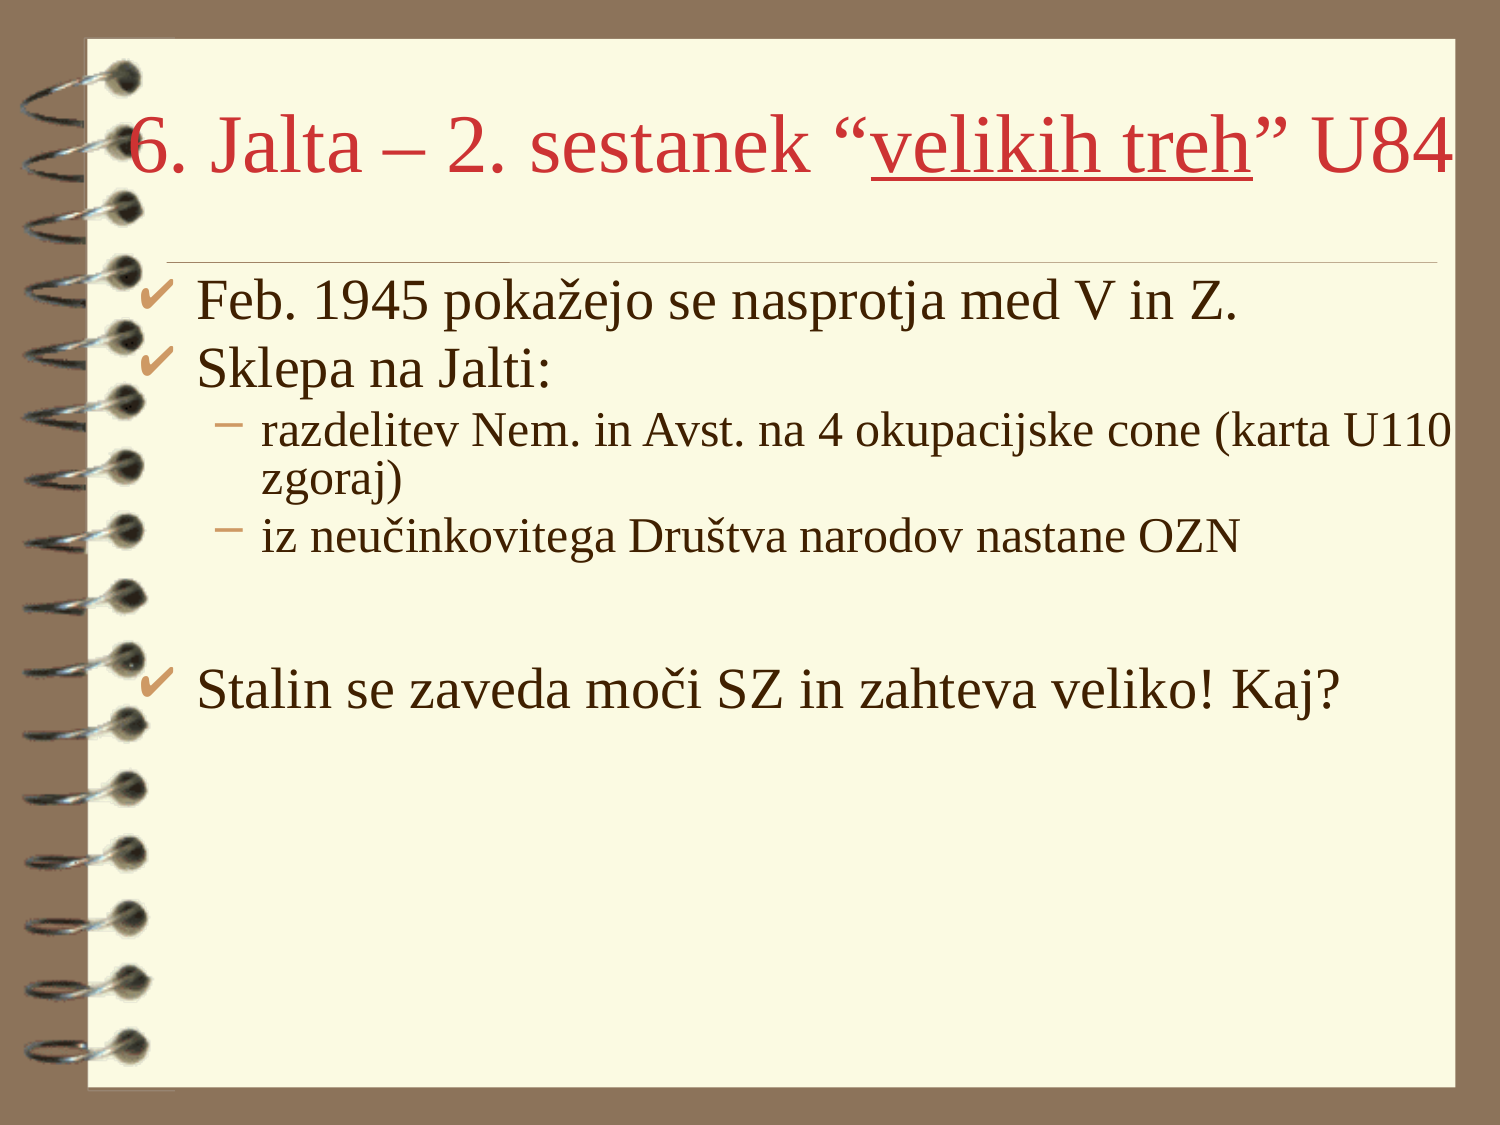

# 6. Jalta – 2. sestanek “velikih treh” U84
Feb. 1945 pokažejo se nasprotja med V in Z.
Sklepa na Jalti:
razdelitev Nem. in Avst. na 4 okupacijske cone (karta U110 zgoraj)
iz neučinkovitega Društva narodov nastane OZN
Stalin se zaveda moči SZ in zahteva veliko! Kaj?